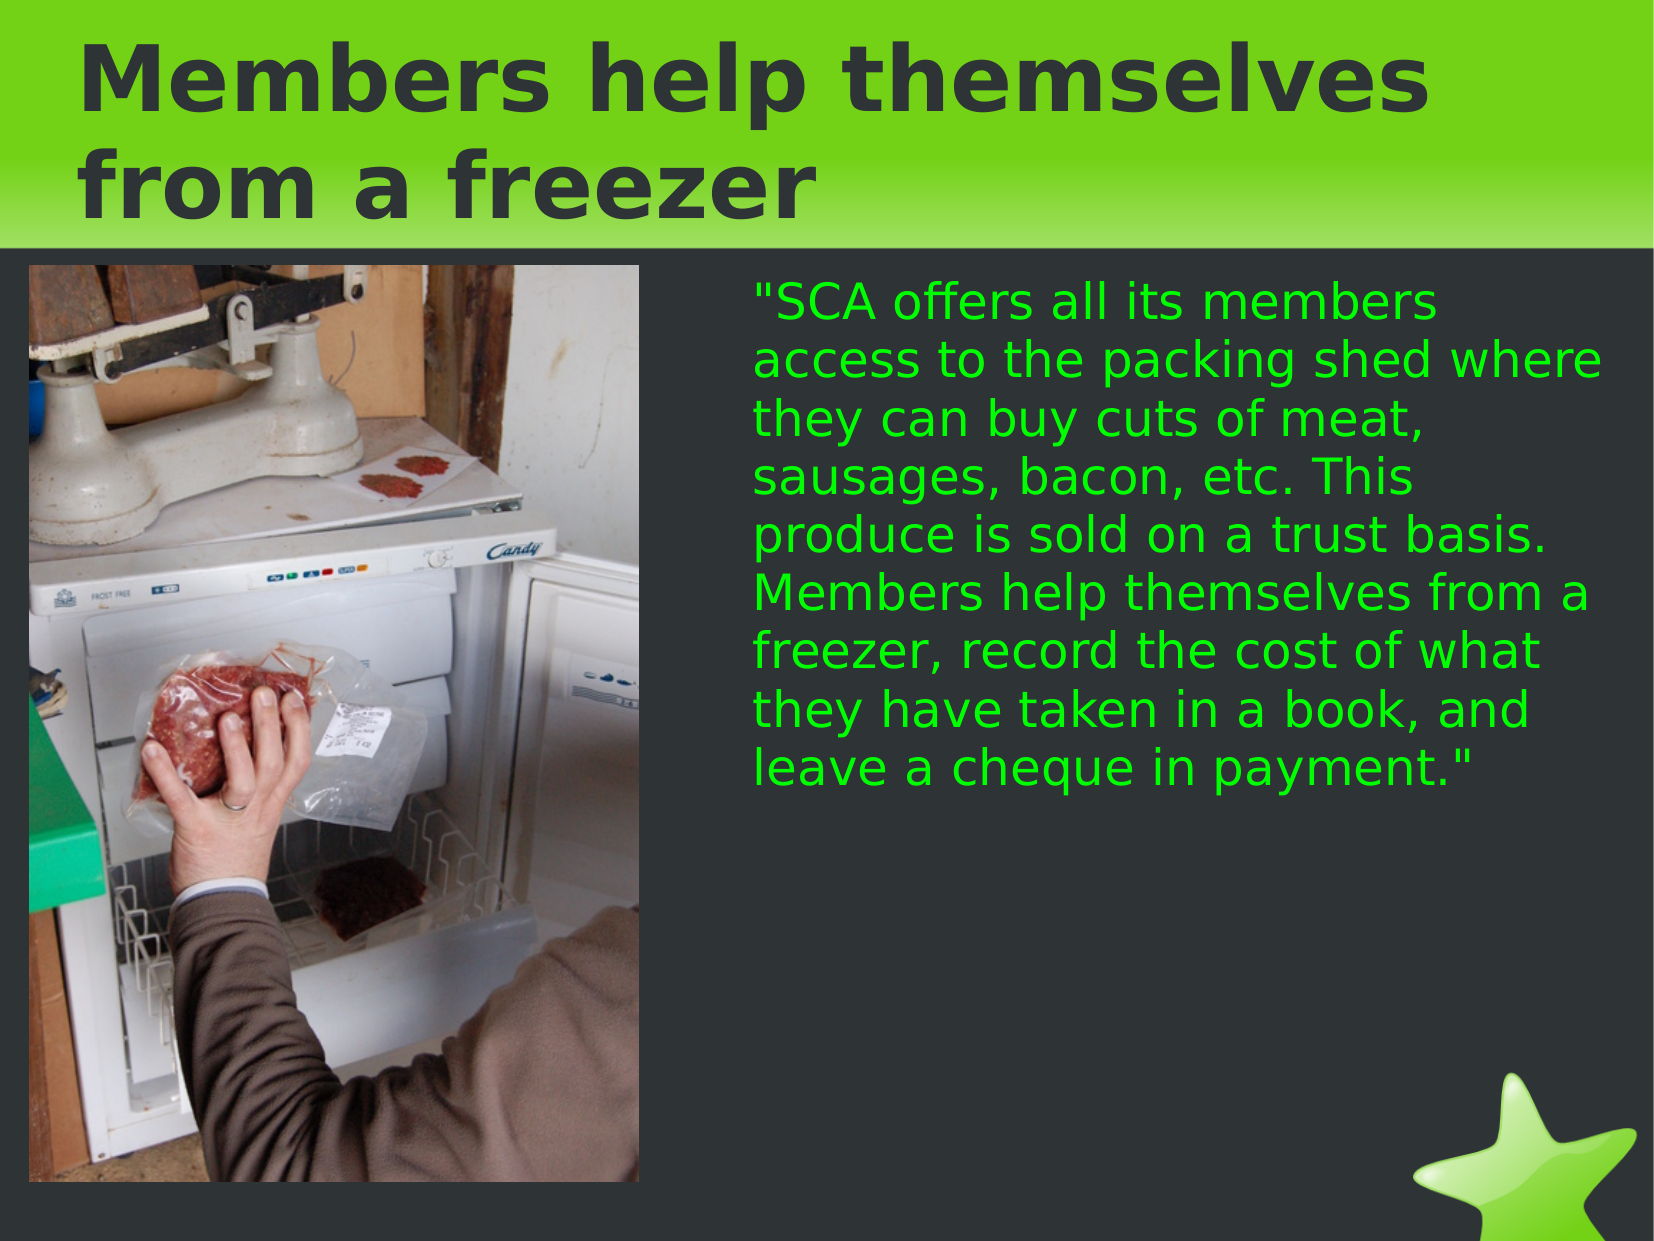

# Members help themselves from a freezer
"SCA offers all its members access to the packing shed where they can buy cuts of meat, sausages, bacon, etc. This produce is sold on a trust basis. Members help themselves from a freezer, record the cost of what they have taken in a book, and leave a cheque in payment."